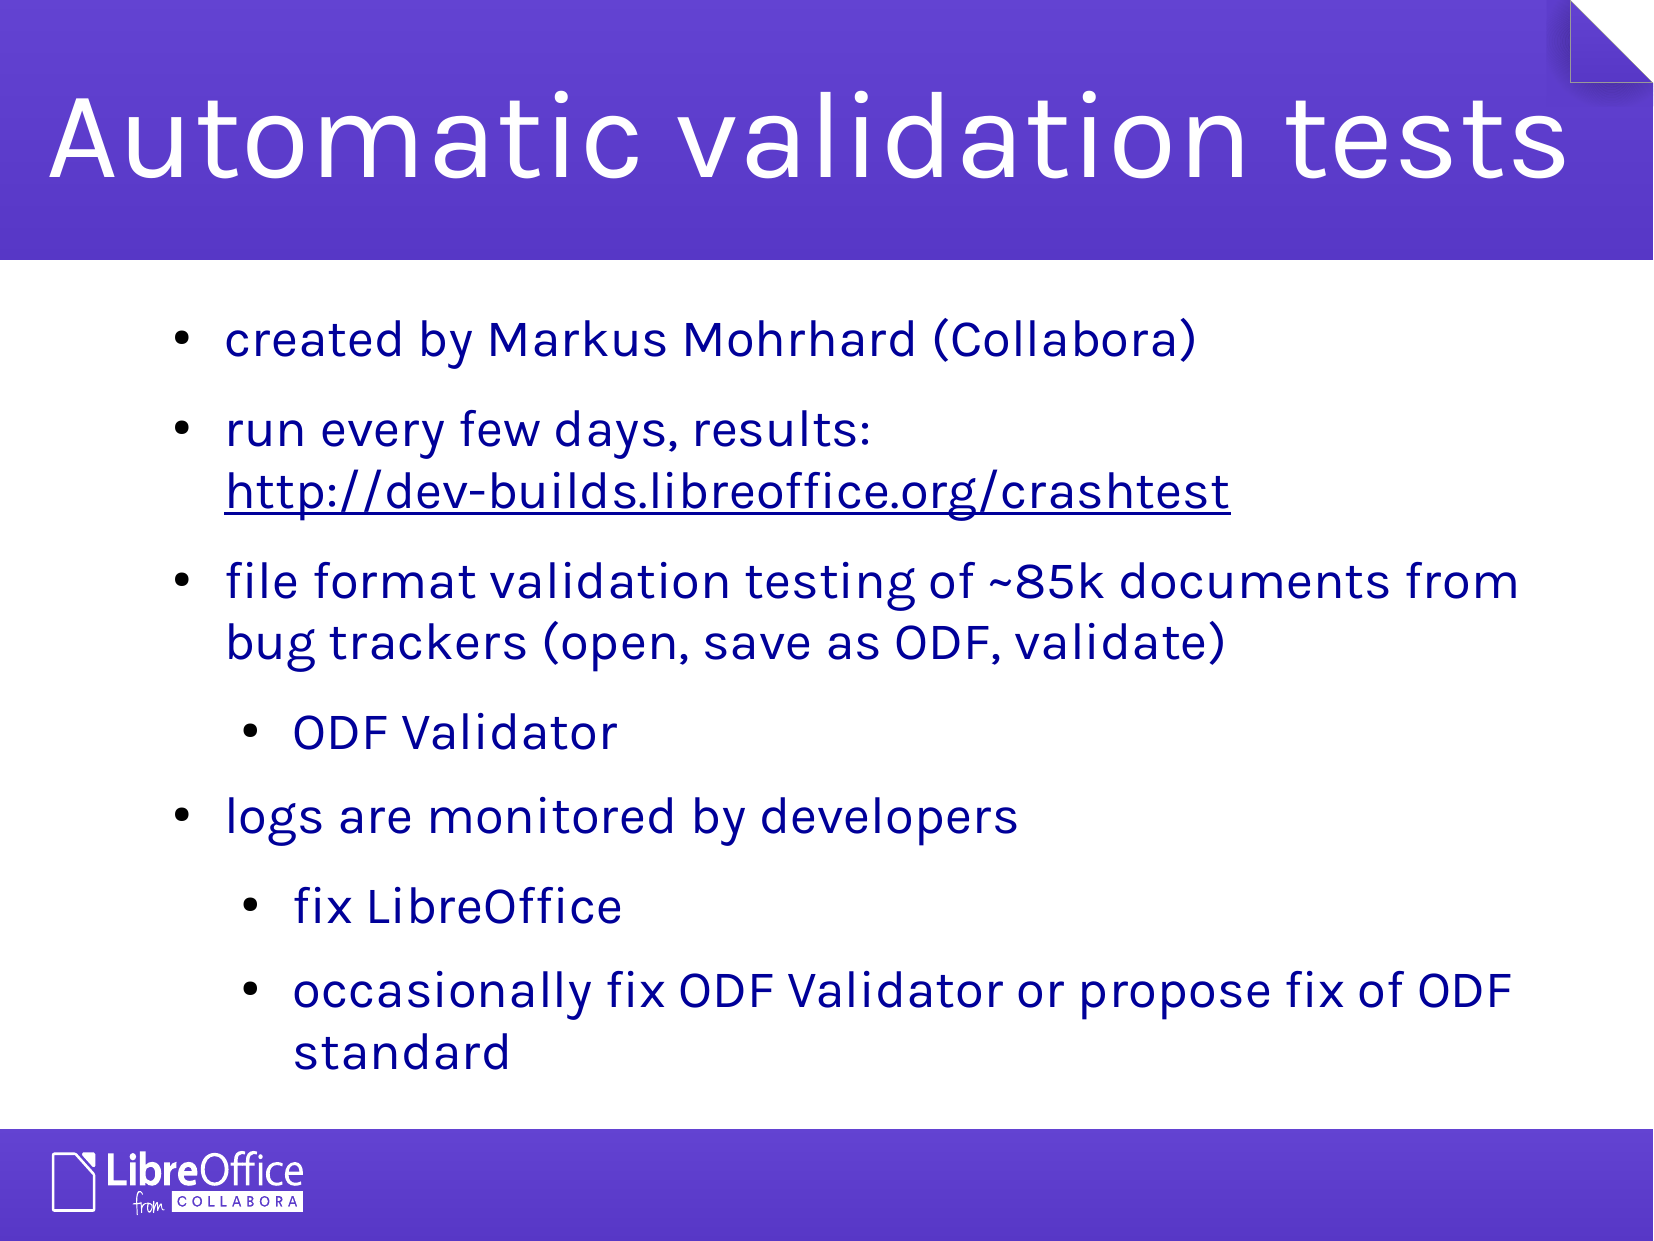

# Automatic validation tests
created by Markus Mohrhard (Collabora)
run every few days, results: http://dev-builds.libreoffice.org/crashtest
file format validation testing of ~85k documents from bug trackers (open, save as ODF, validate)
ODF Validator
logs are monitored by developers
fix LibreOffice
occasionally fix ODF Validator or propose fix of ODF standard